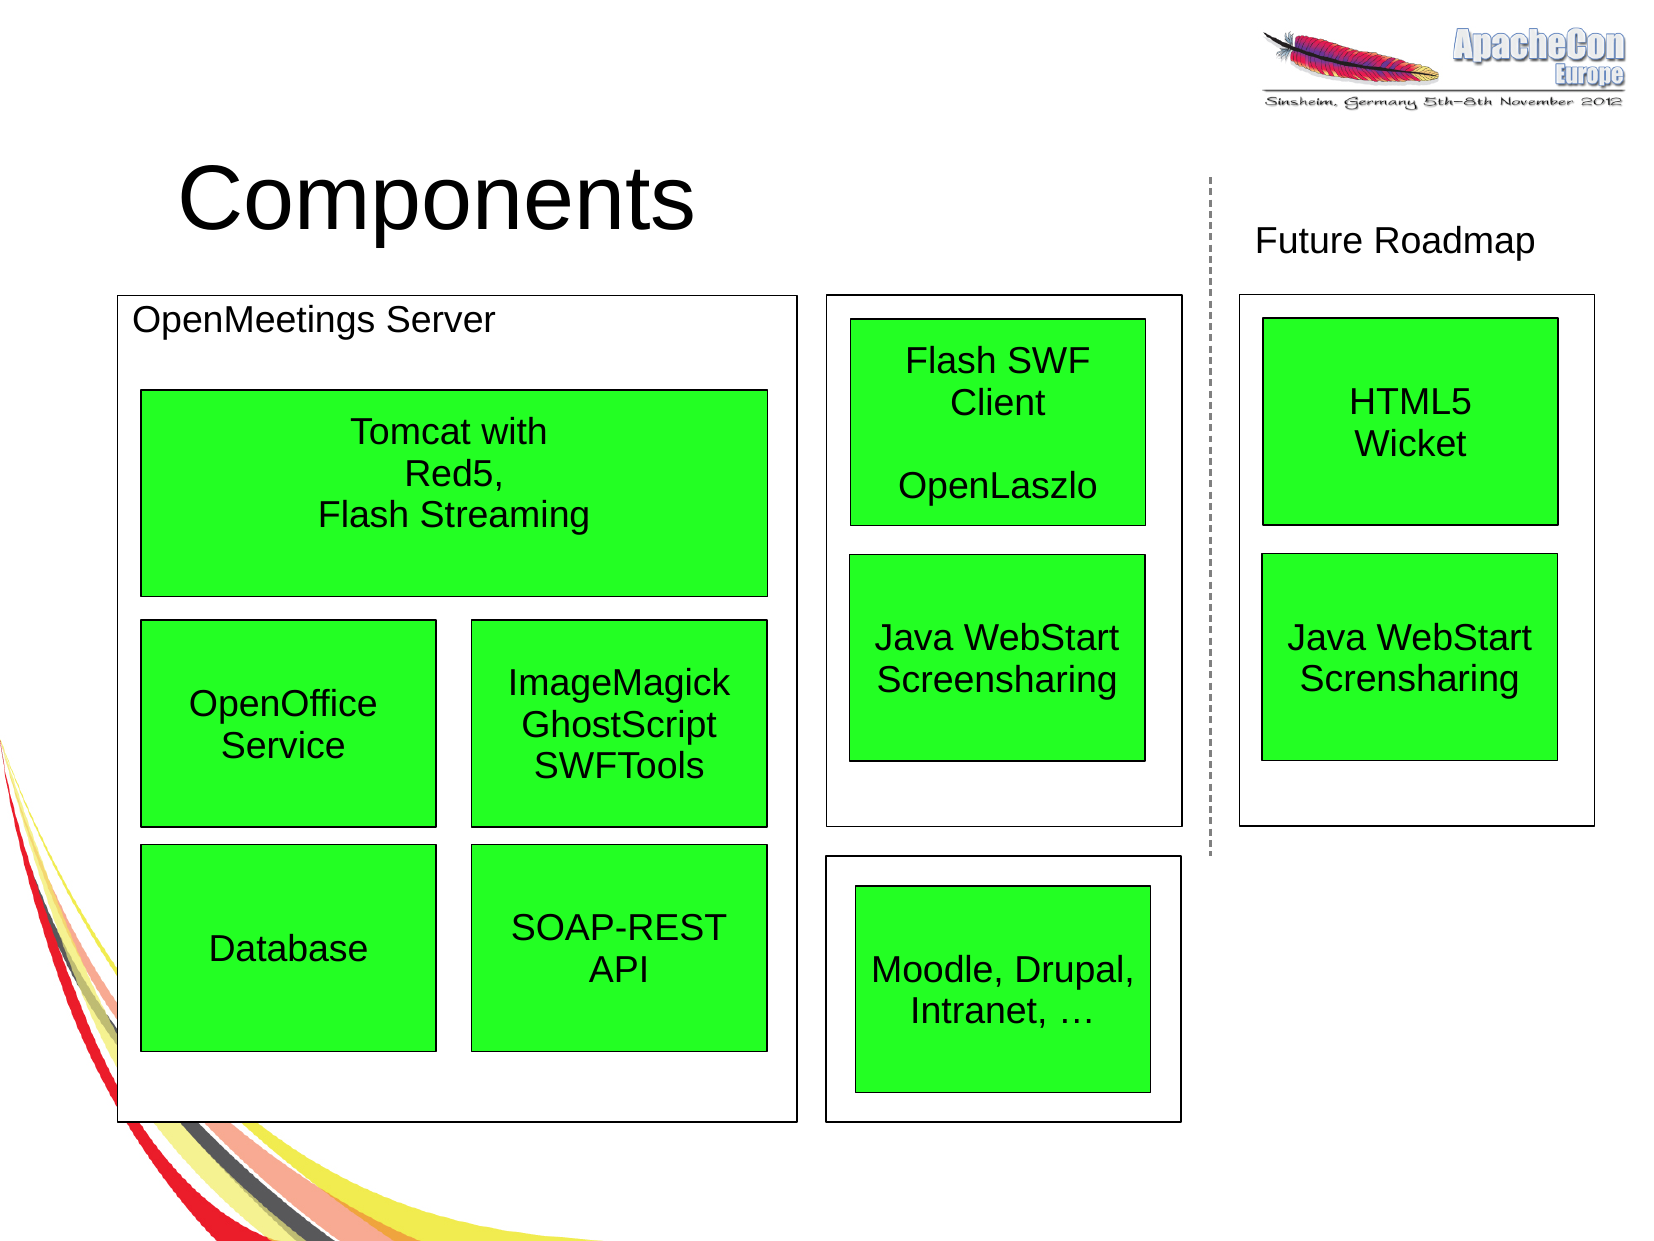

# Components
Future Roadmap
OpenMeetings Server
HTML5
Wicket
Flash SWF
Client
OpenLaszlo
Tomcat with
Red5,
Flash Streaming
Java WebStart
Scrensharing
Java WebStart
Screensharing
OpenOffice
Service
ImageMagick
GhostScript
SWFTools
Database
SOAP-REST
API
Moodle, Drupal,
Intranet, …